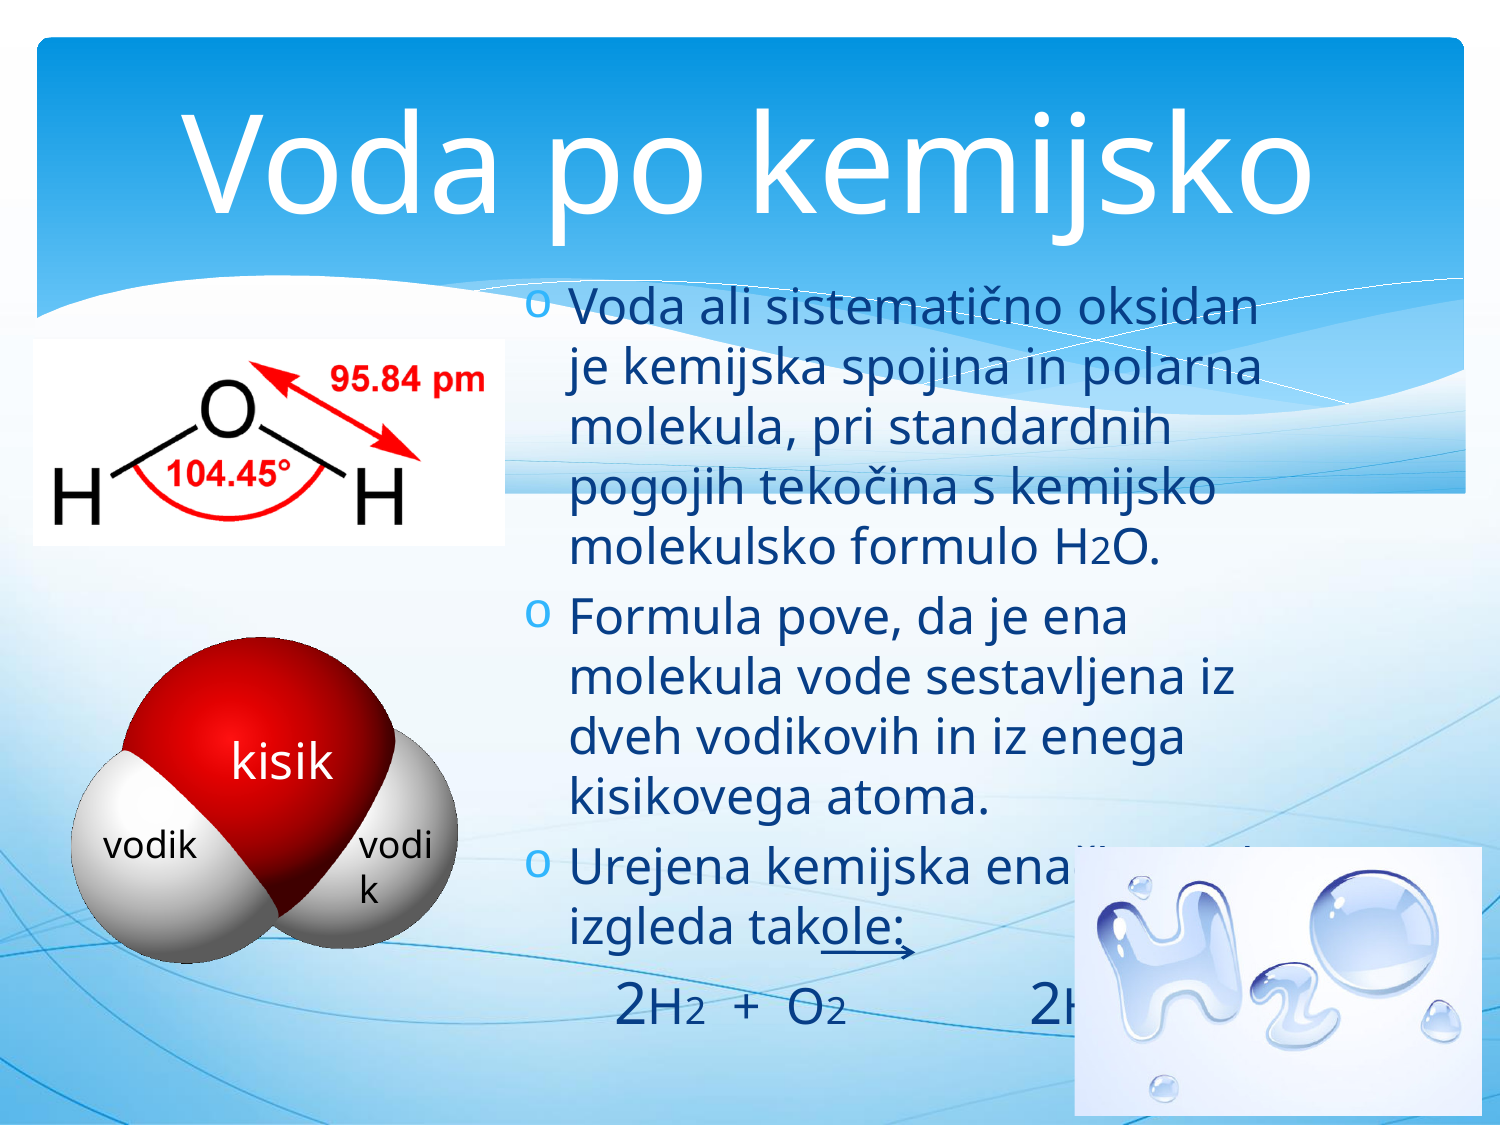

Voda po kemijsko
# Voda ali sistematično oksidan je kemijska spojina in polarna molekula, pri standardnih pogojih tekočina s kemijsko molekulsko formulo H2O.
Formula pove, da je ena molekula vode sestavljena iz dveh vodikovih in iz enega kisikovega atoma.
Urejena kemijska enačba vode izgleda takole:
 2H2 + O2 2H2O
kisik
vodik
vodik